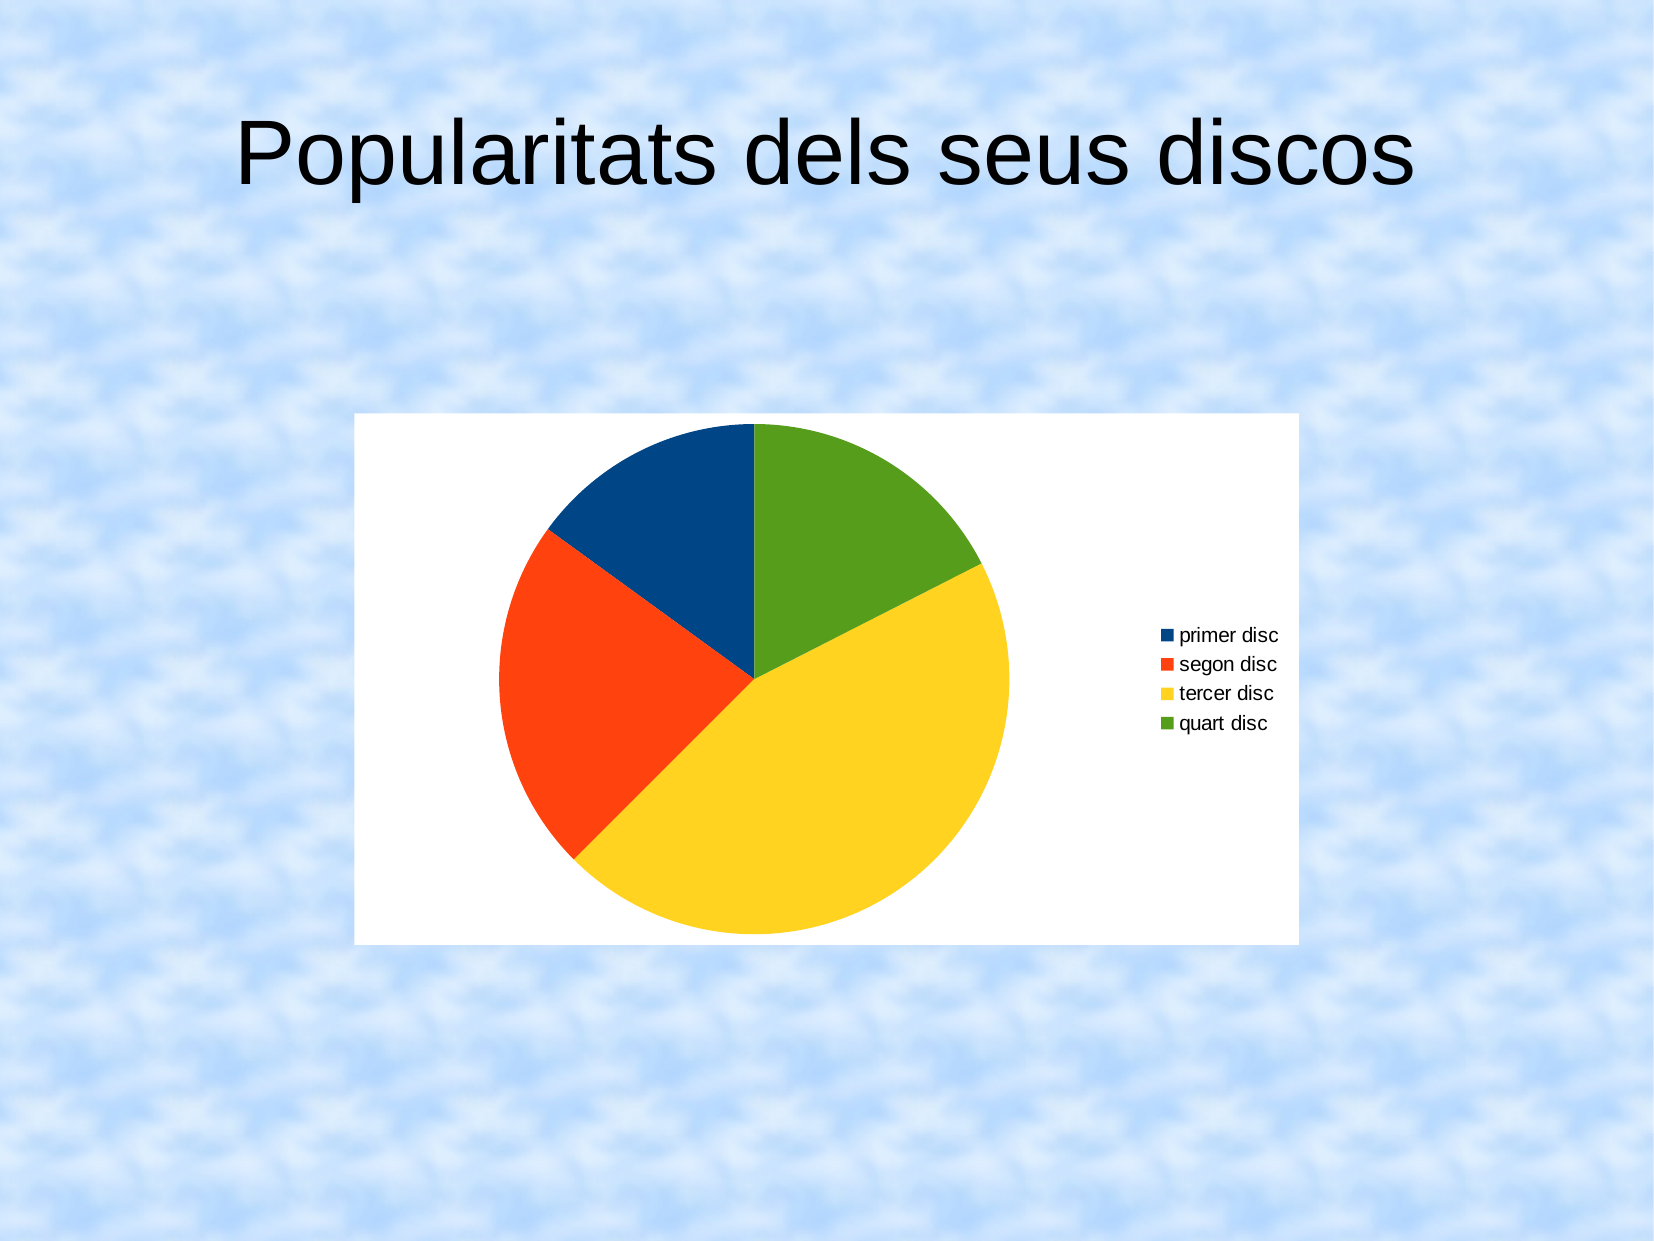

# Popularitats dels seus discos
### Chart
| Category | Columna 1 | Columna 2 | Columna 3 |
|---|---|---|---|
| primer disc | 6.0 | 6.0 | 6.0 |
| segon disc | 9.0 | 9.0 | 9.0 |
| tercer disc | 18.0 | 18.0 | 18.0 |
| quart disc | 7.0 | 7.0 | 7.0 |